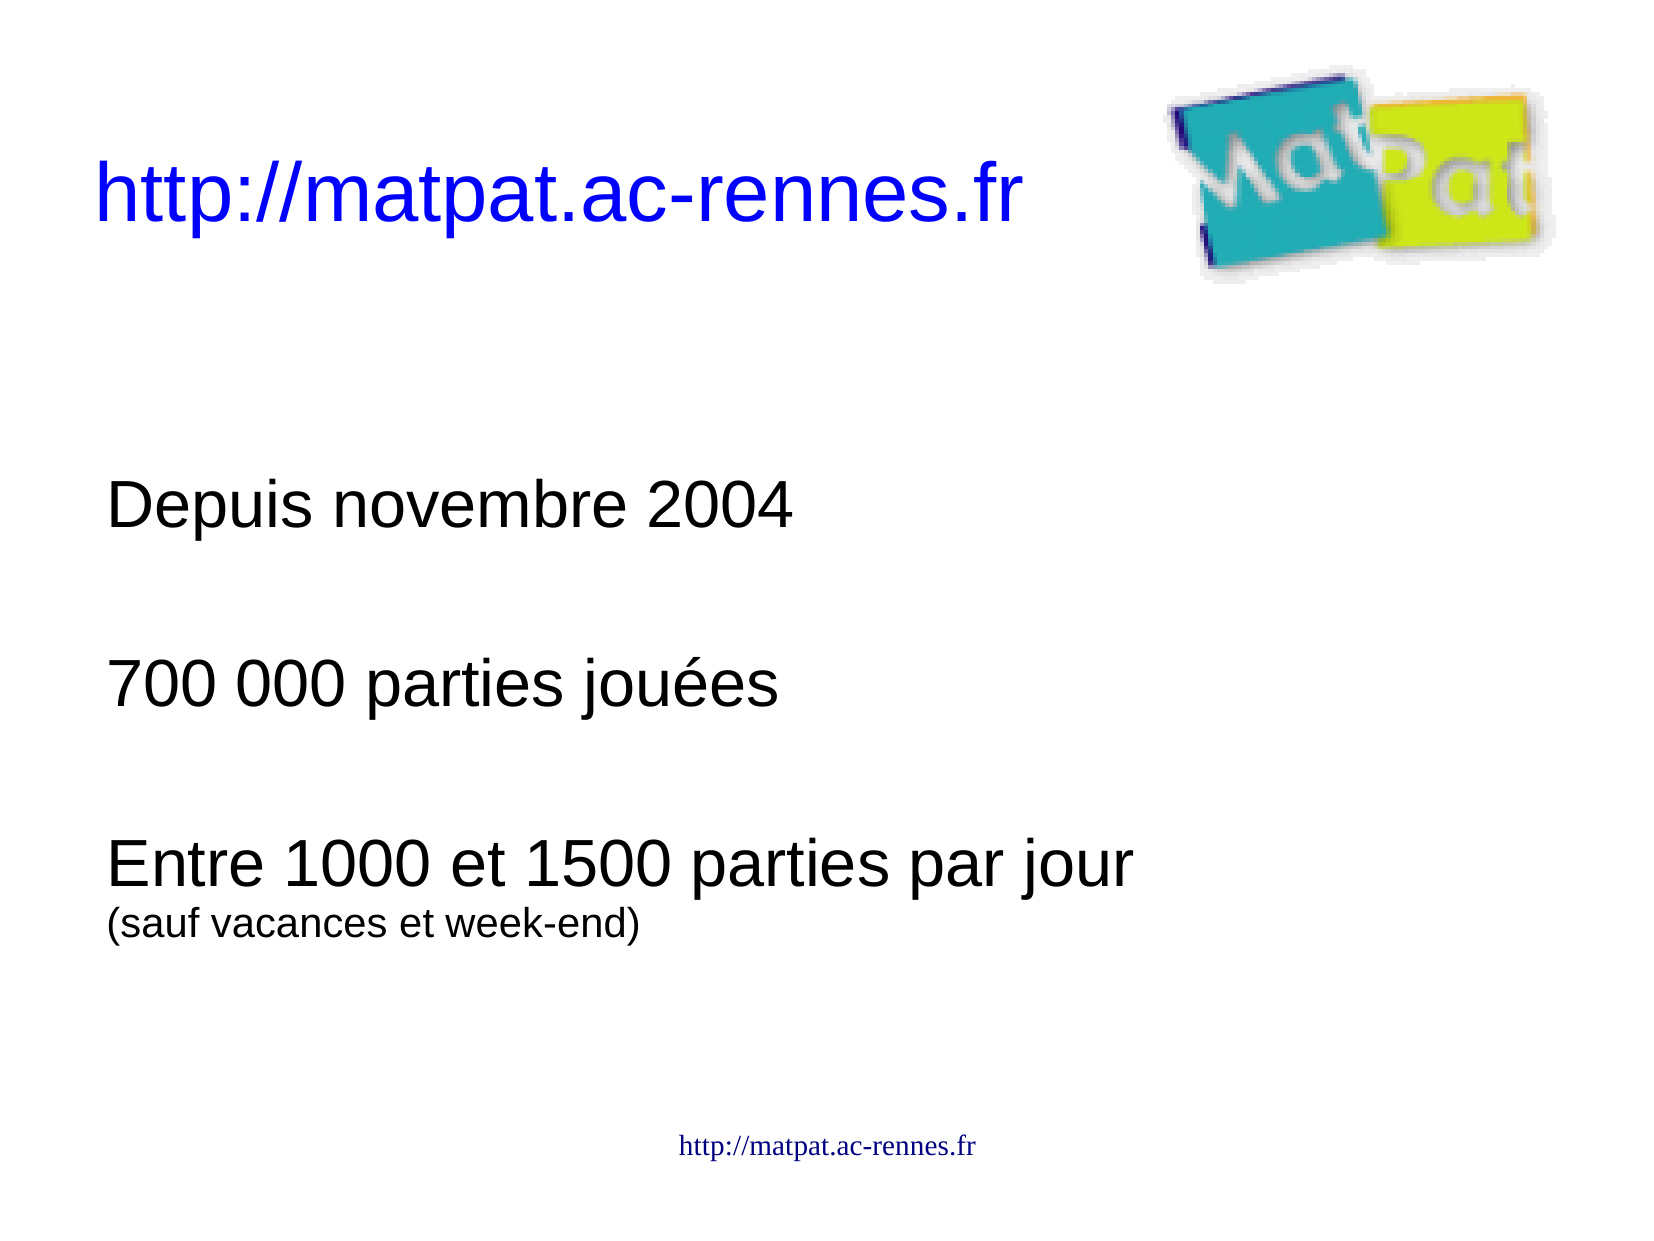

http://matpat.ac-rennes.fr
# Depuis novembre 2004
700 000 parties jouées
Entre 1000 et 1500 parties par jour
(sauf vacances et week-end)